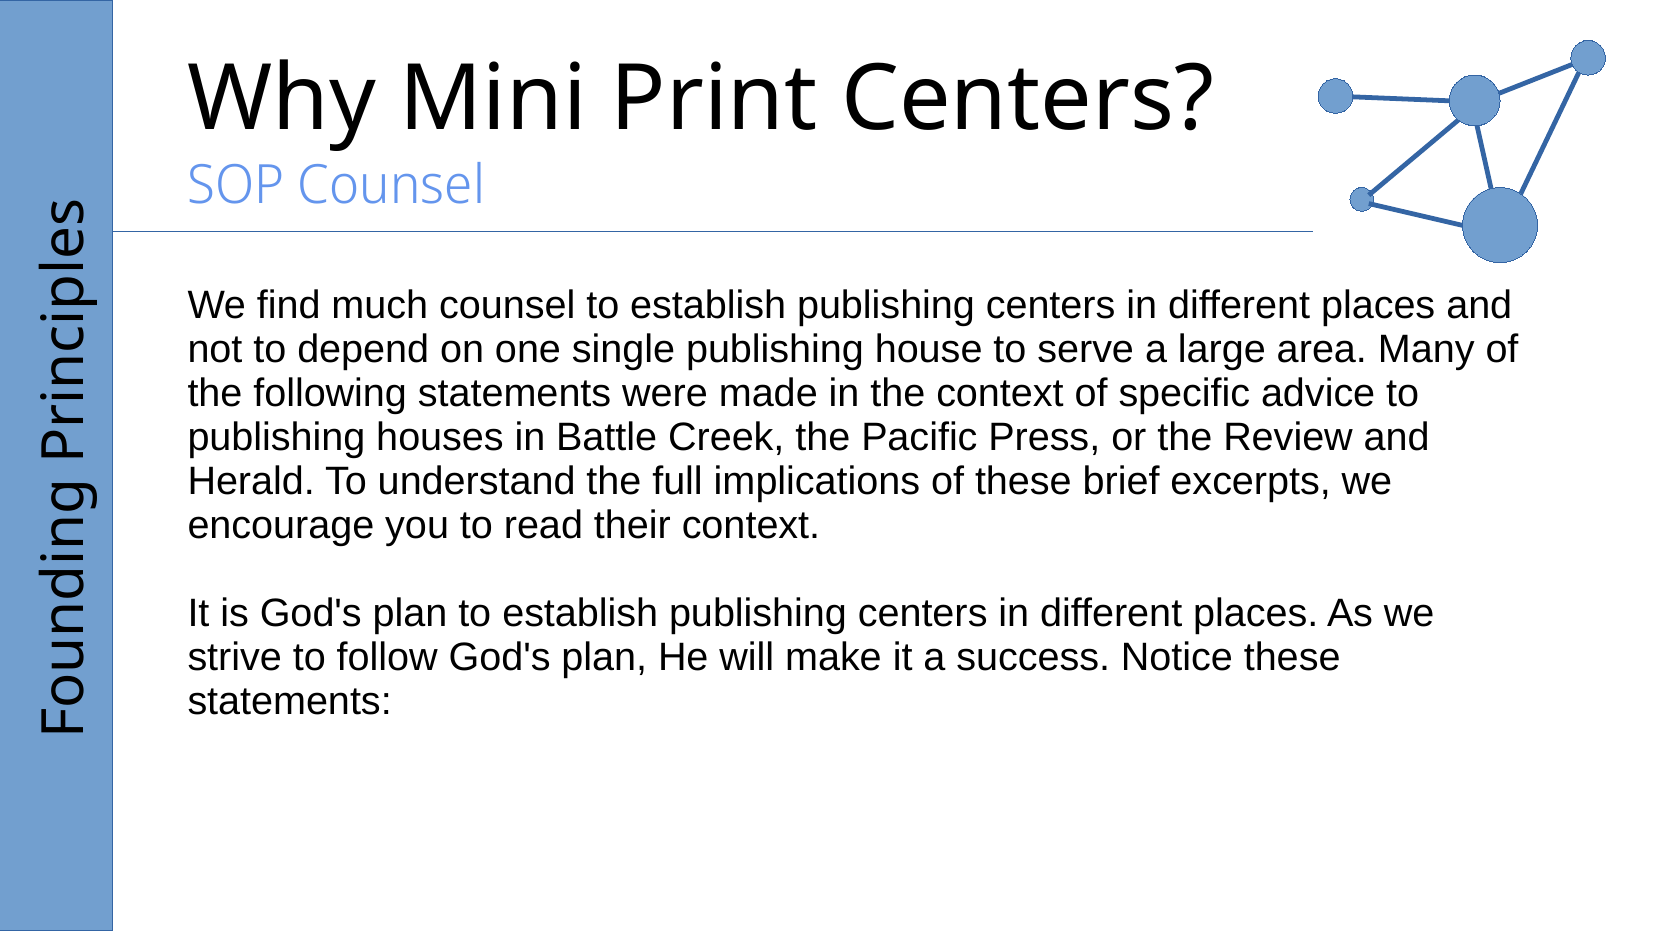

# Why Mini Print Centers?
SOP Counsel
We find much counsel to establish publishing centers in different places and not to depend on one single publishing house to serve a large area. Many of the following statements were made in the context of specific advice to publishing houses in Battle Creek, the Pacific Press, or the Review and Herald. To understand the full implications of these brief excerpts, we encourage you to read their context.
It is God's plan to establish publishing centers in different places. As we strive to follow God's plan, He will make it a success. Notice these statements:
Founding Principles